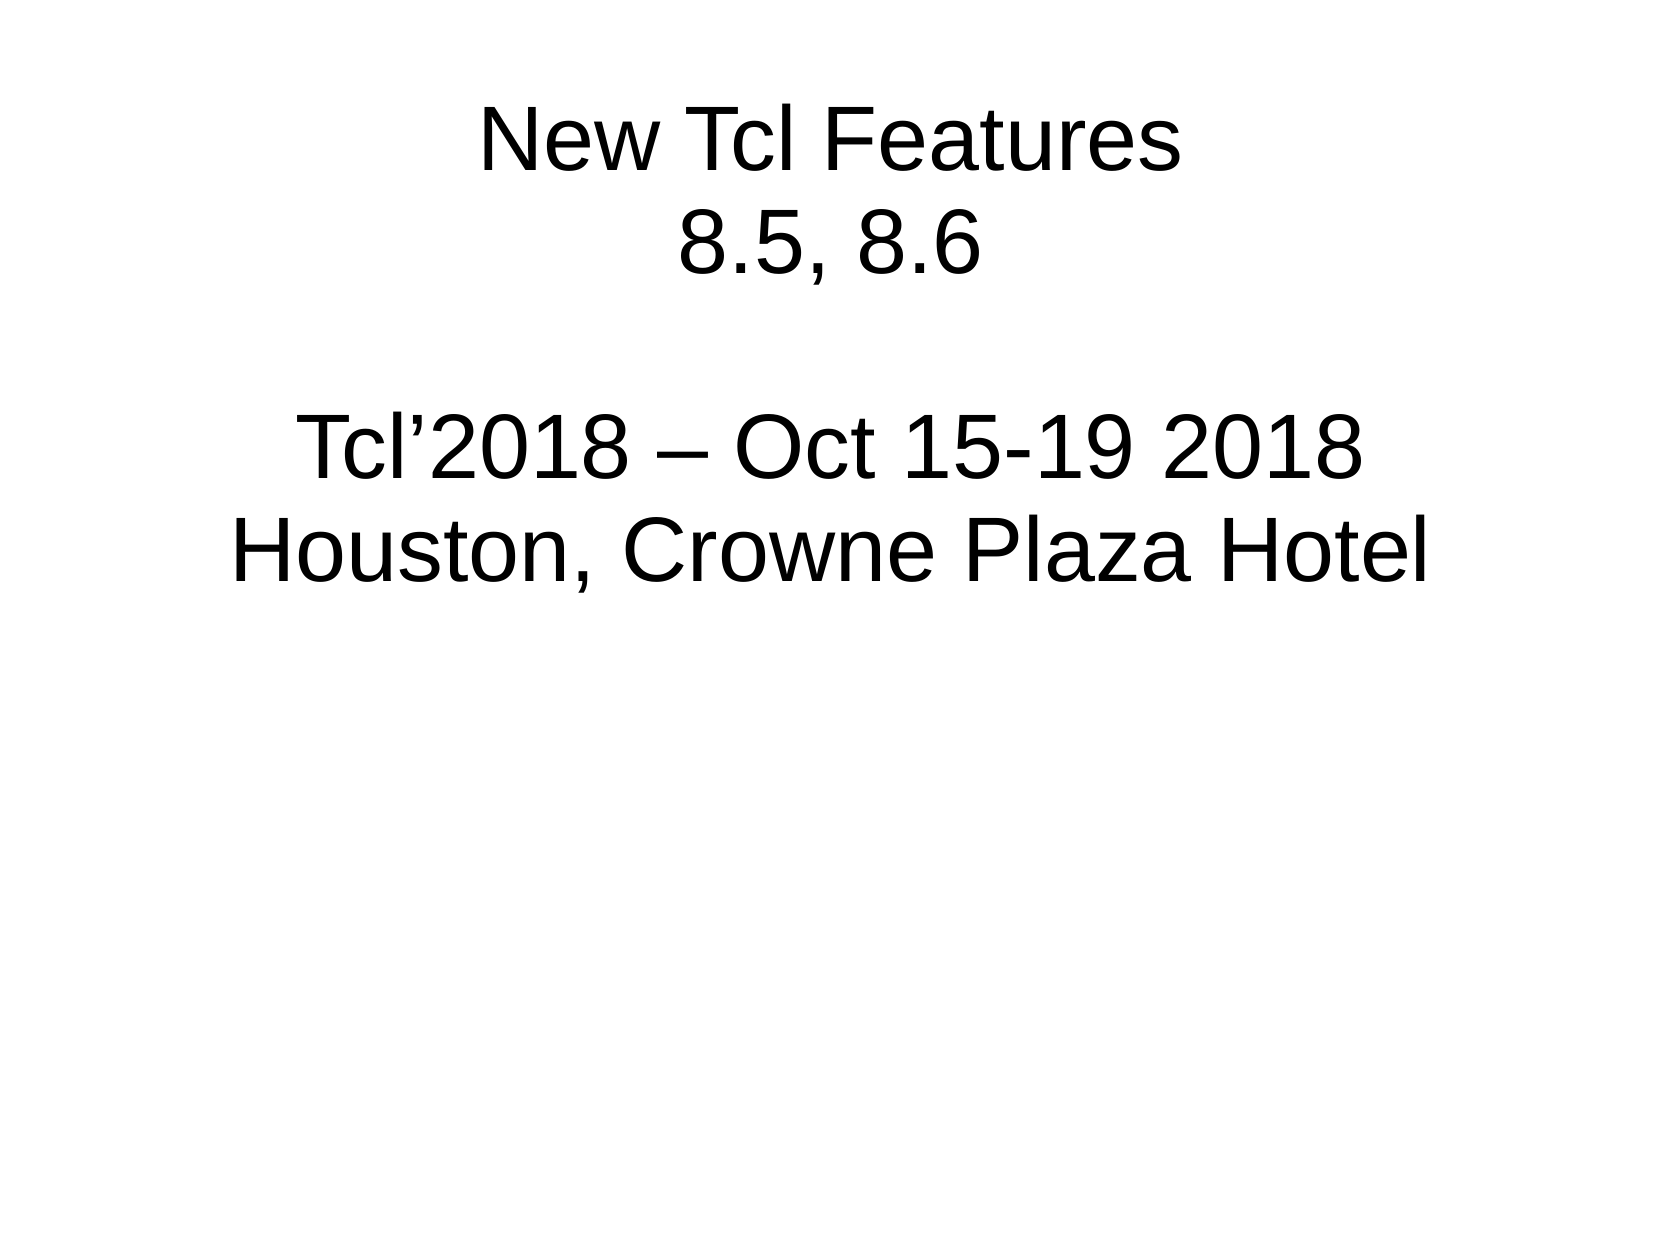

# New Tcl Features 8.5, 8.6 Tcl’2018 – Oct 15-19 2018 Houston, Crowne Plaza Hotel